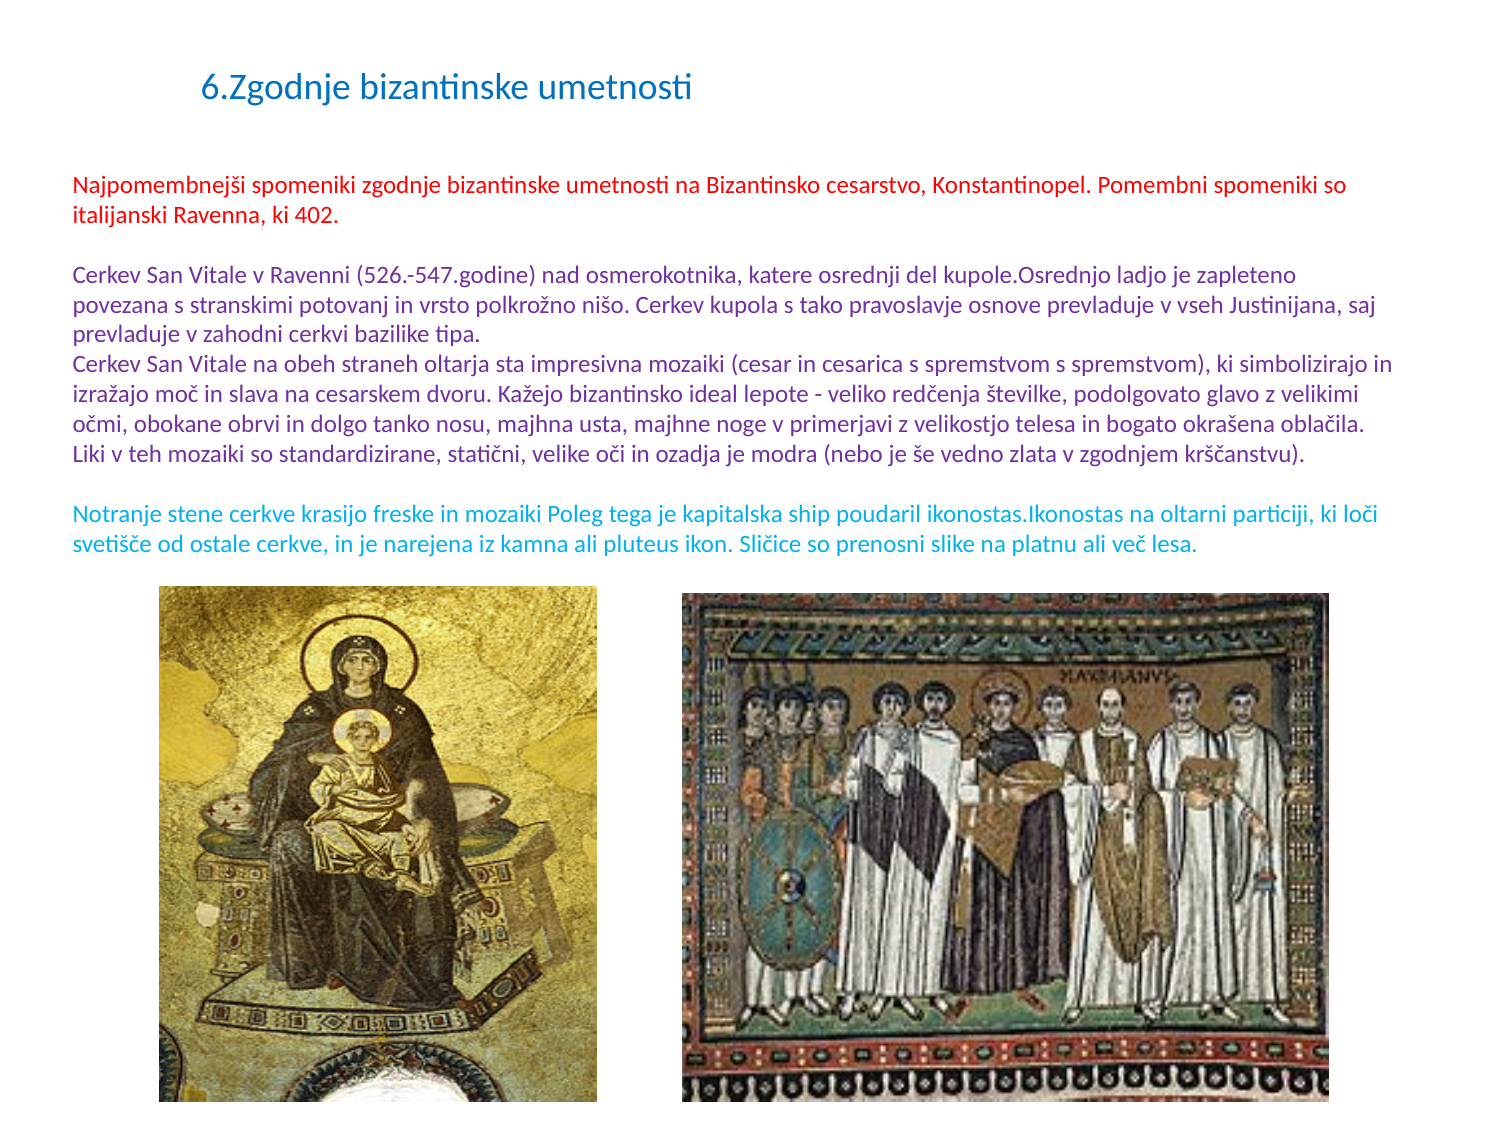

6.Zgodnje bizantinske umetnosti
Najpomembnejši spomeniki zgodnje bizantinske umetnosti na Bizantinsko cesarstvo, Konstantinopel. Pomembni spomeniki so italijanski Ravenna, ki 402.
Cerkev San Vitale v Ravenni (526.-547.godine) nad osmerokotnika, katere osrednji del kupole.Osrednjo ladjo je zapleteno povezana s stranskimi potovanj in vrsto polkrožno nišo. Cerkev kupola s tako pravoslavje osnove prevladuje v vseh Justinijana, saj prevladuje v zahodni cerkvi bazilike tipa.
Cerkev San Vitale na obeh straneh oltarja sta impresivna mozaiki (cesar in cesarica s spremstvom s spremstvom), ki simbolizirajo in izražajo moč in slava na cesarskem dvoru. Kažejo bizantinsko ideal lepote - veliko redčenja številke, podolgovato glavo z velikimi očmi, obokane obrvi in dolgo tanko nosu, majhna usta, majhne noge v primerjavi z velikostjo telesa in bogato okrašena oblačila.
Liki v teh mozaiki so standardizirane, statični, velike oči in ozadja je modra (nebo je še vedno zlata v zgodnjem krščanstvu).
Notranje stene cerkve krasijo freske in mozaiki Poleg tega je kapitalska ship poudaril ikonostas.Ikonostas na oltarni particiji, ki loči svetišče od ostale cerkve, in je narejena iz kamna ali pluteus ikon. Sličice so prenosni slike na platnu ali več lesa.